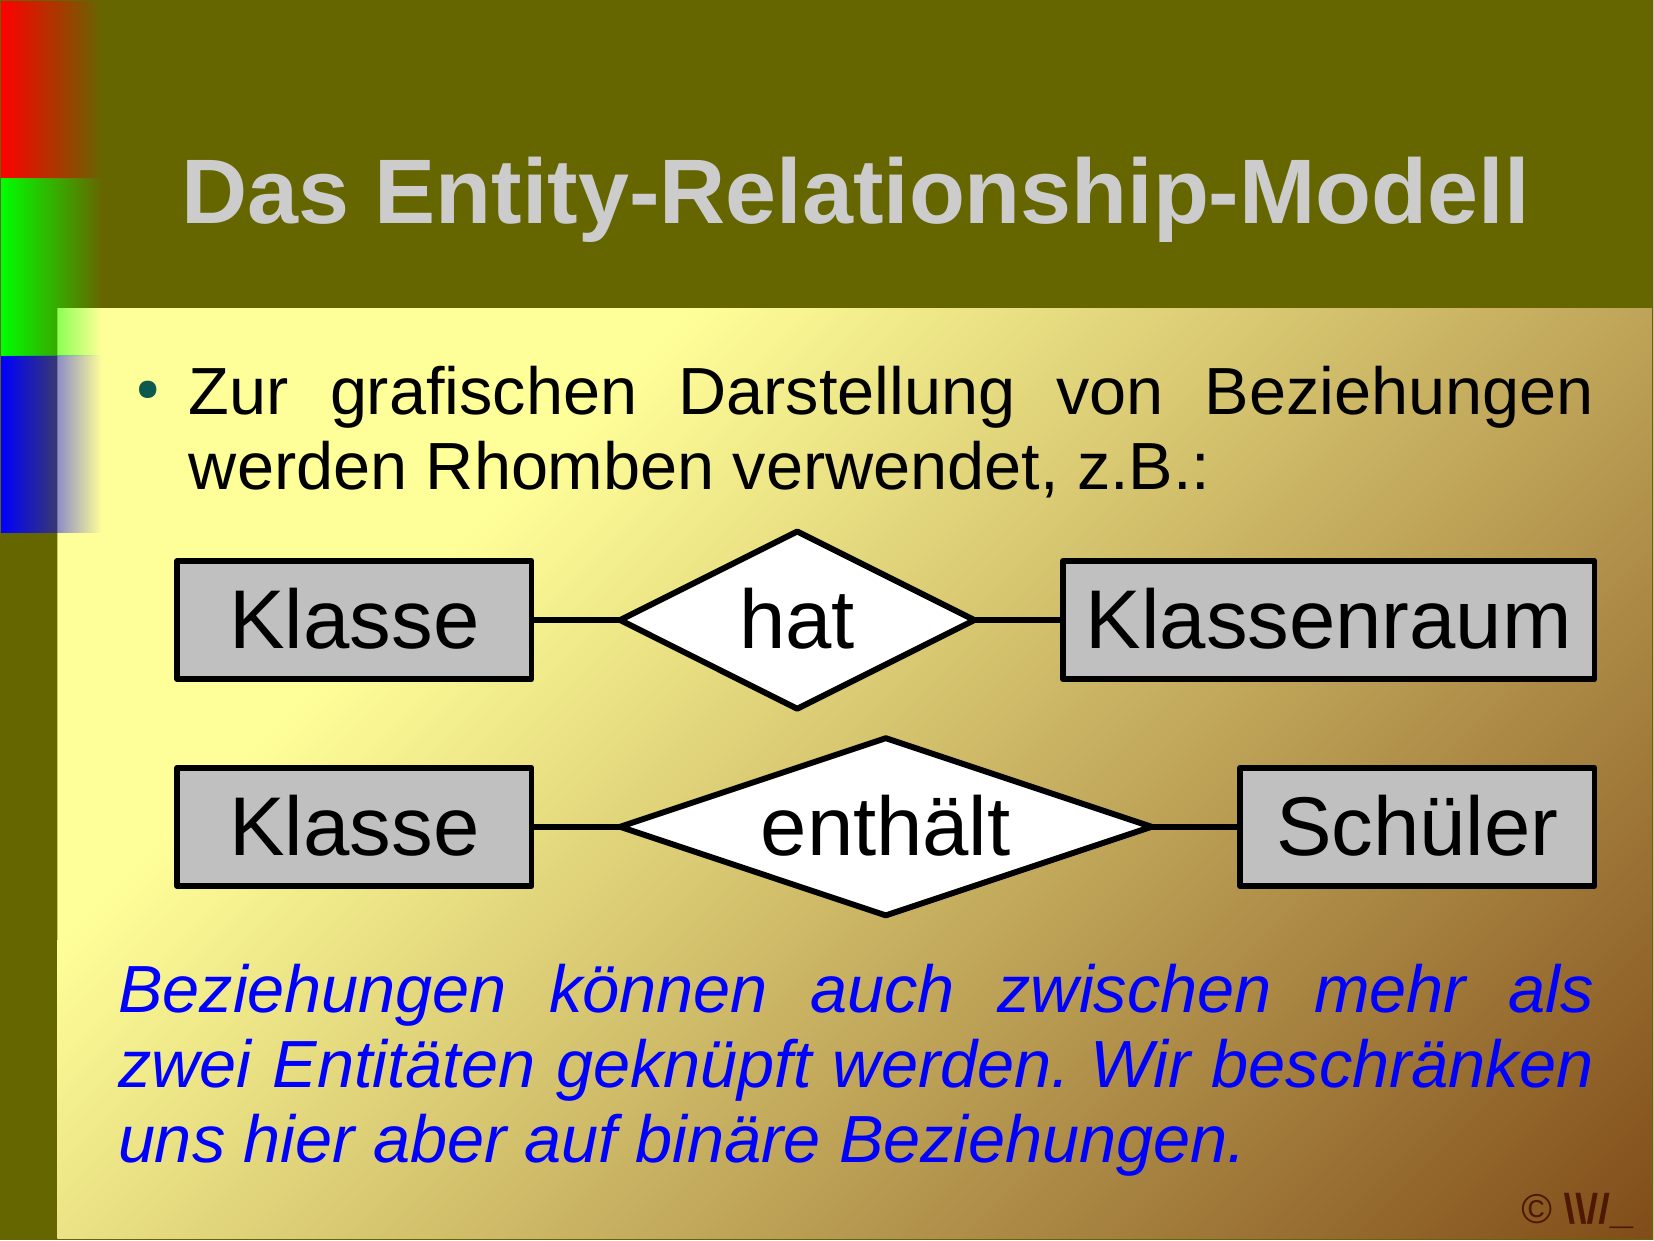

# Das Entity-Relationship-Modell
Zur grafischen Darstellung von Beziehungen werden Rhomben verwendet, z.B.:
Beziehungen können auch zwischen mehr als zwei Entitäten geknüpft werden. Wir beschränken uns hier aber auf binäre Beziehungen.
hat
Klasse
Klassenraum
enthält
Klasse
Schüler